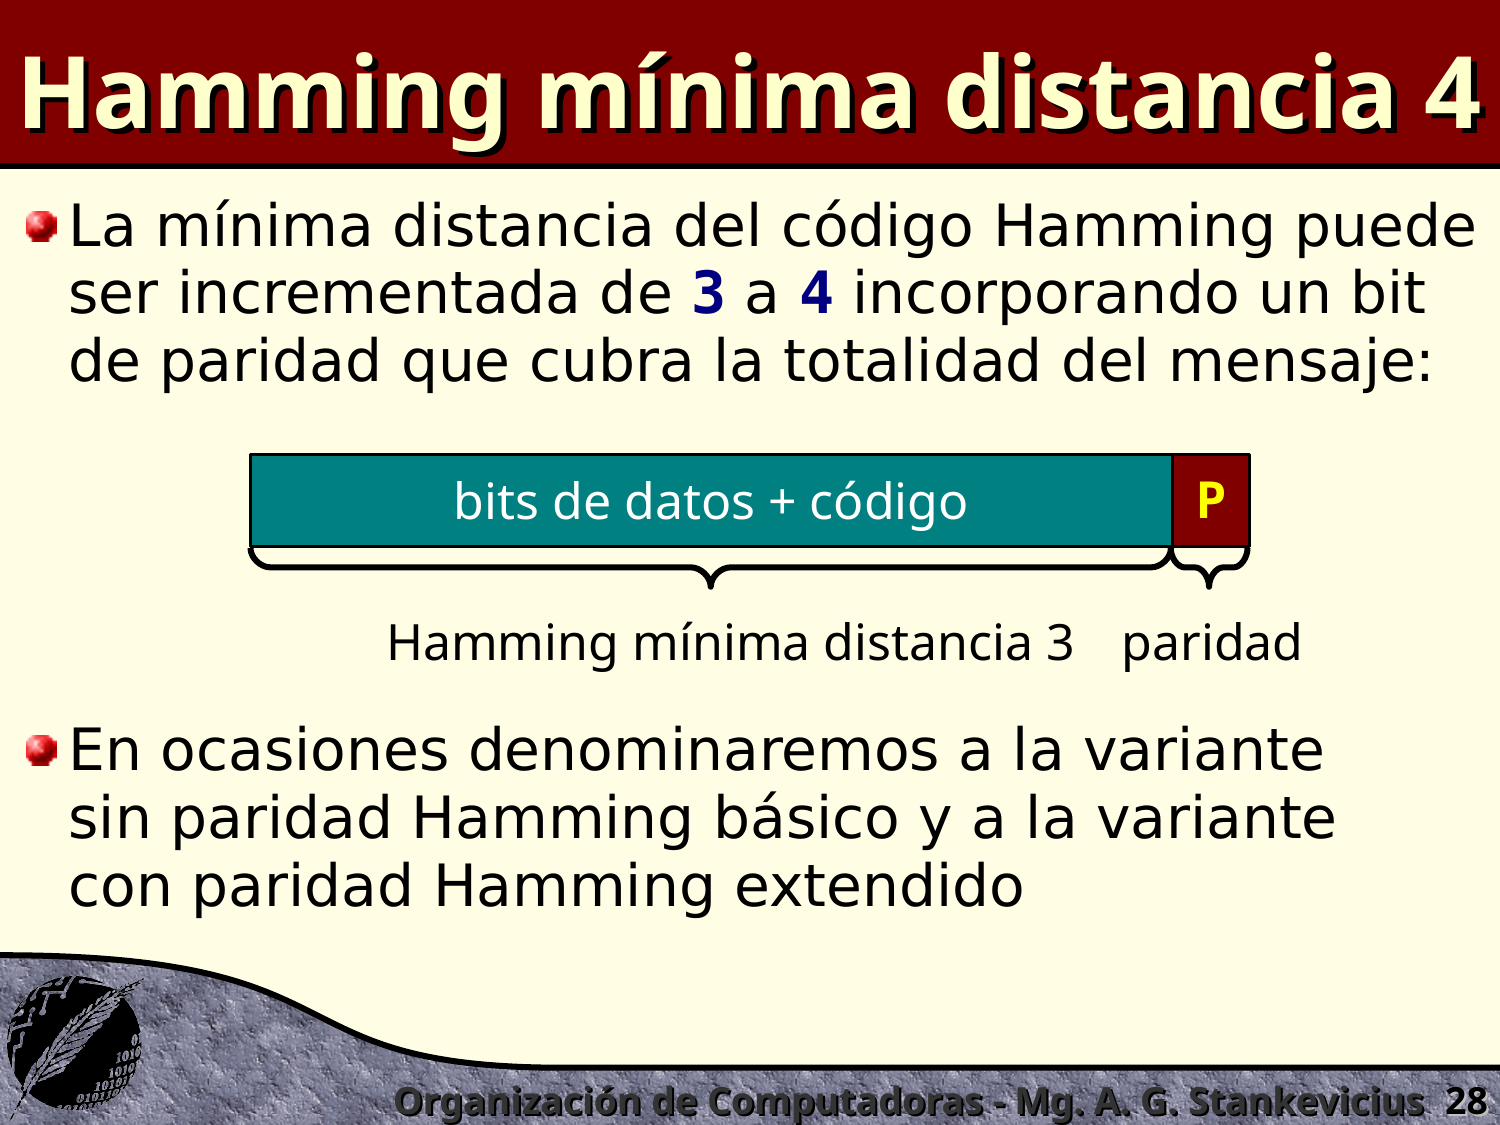

# Hamming mínima distancia 4
La mínima distancia del código Hamming puede ser incrementada de 3 a 4 incorporando un bit de paridad que cubra la totalidad del mensaje:
En ocasiones denominaremos a la variante
sin paridad Hamming básico y a la variante
con paridad Hamming extendido
bits de datos + código
P
Hamming mínima distancia 3
paridad
28